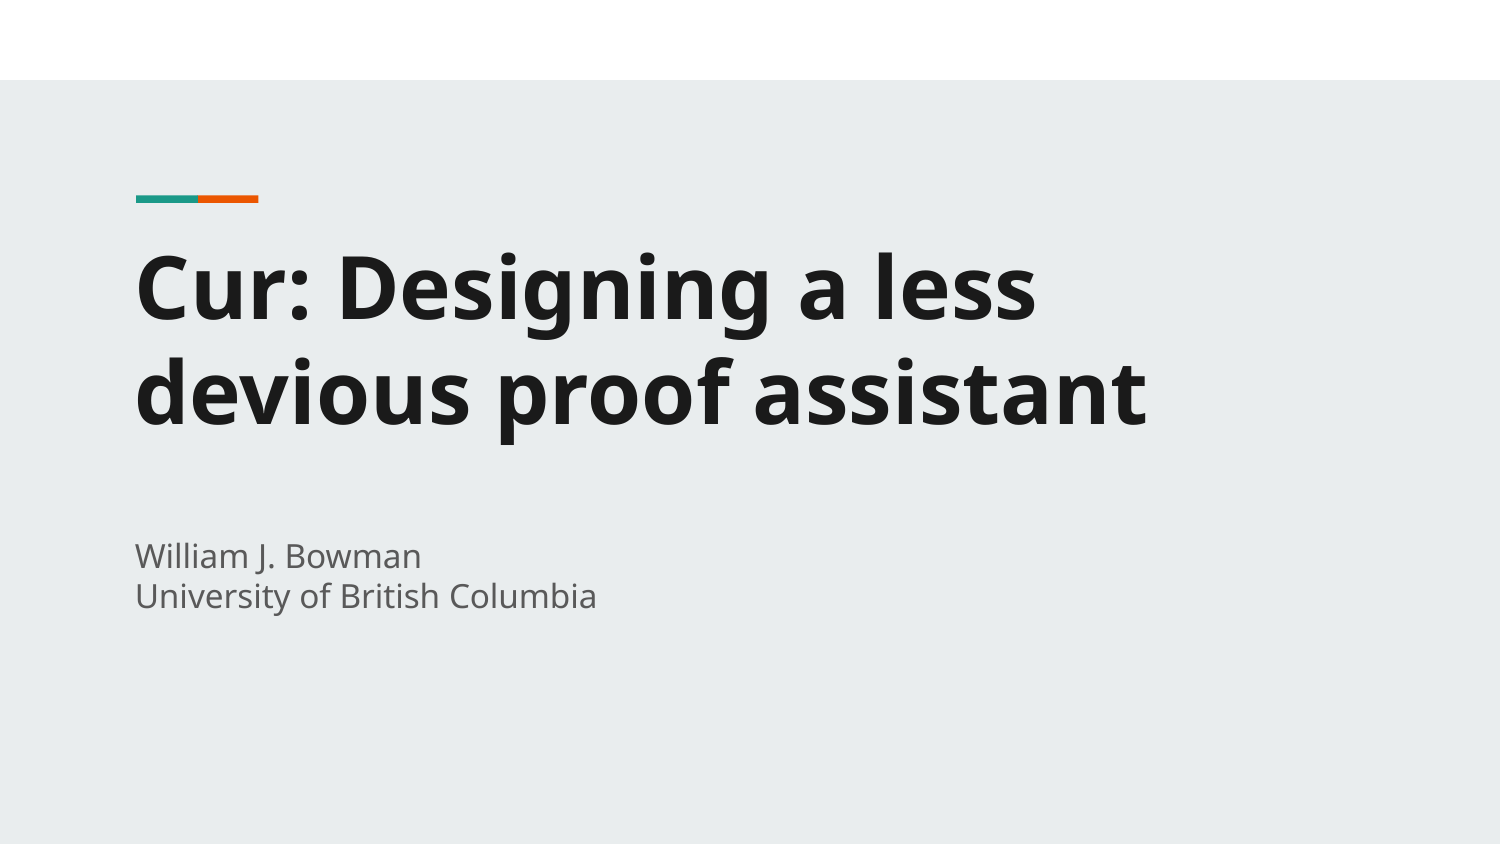

# Cur: Designing a less devious proof assistant
William J. Bowman
University of British Columbia